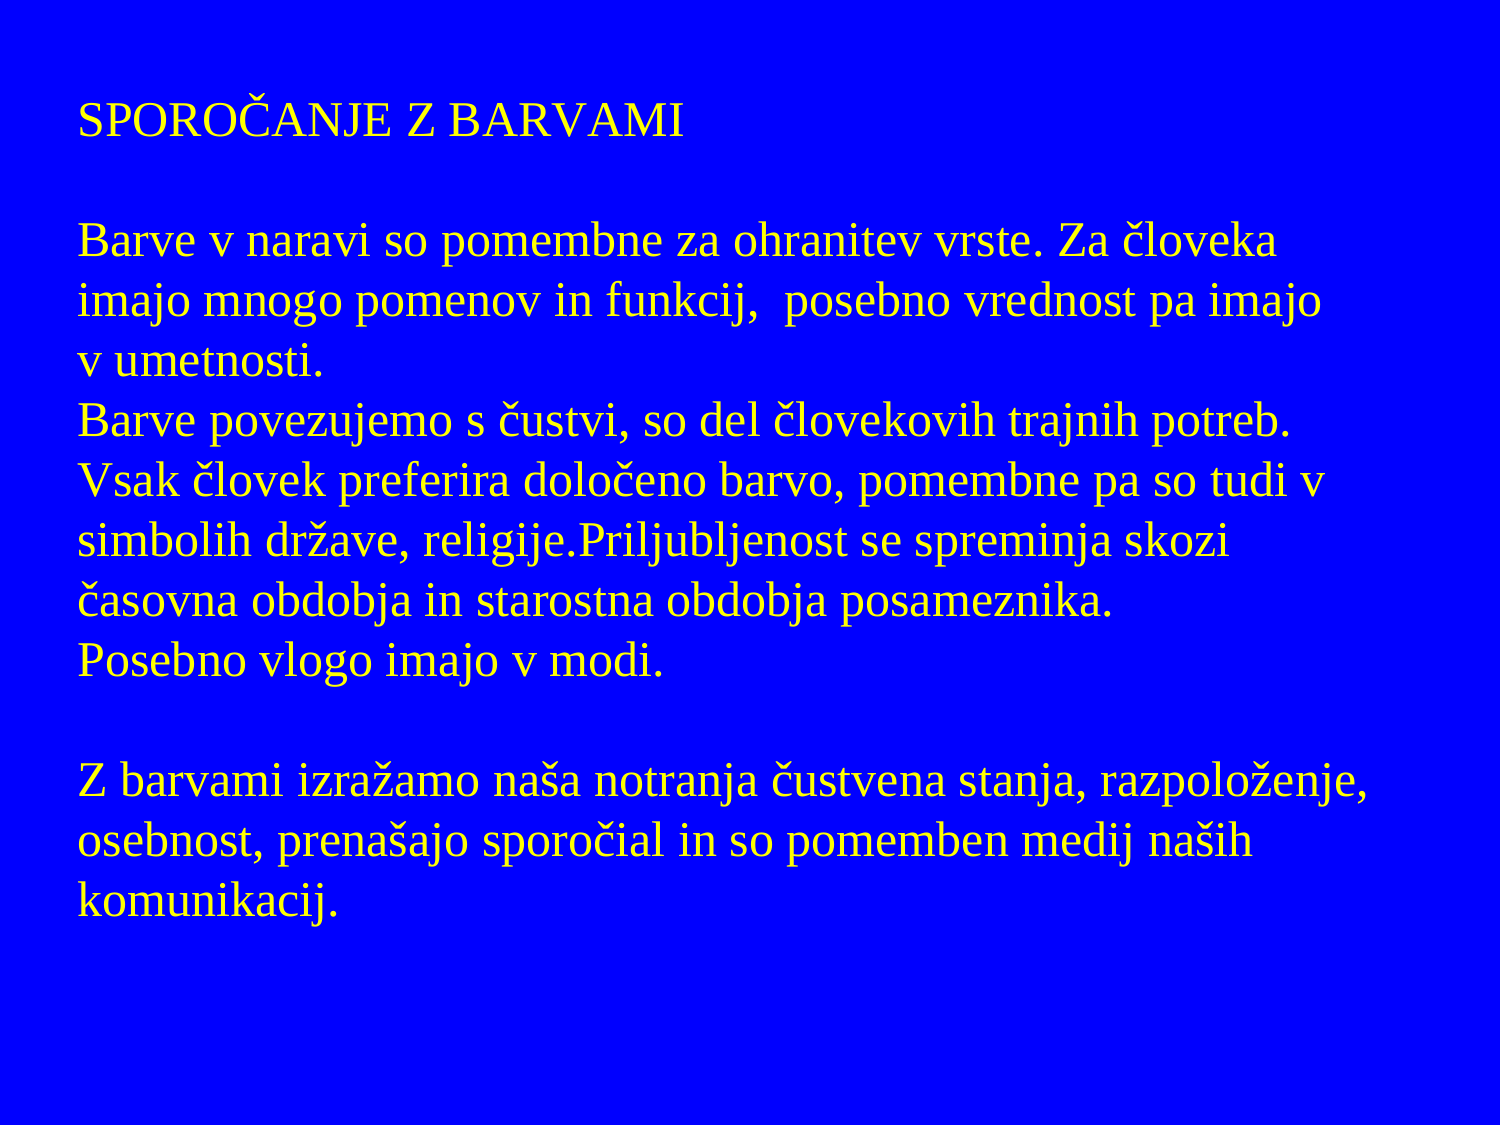

# SPOROČANJE Z BARVAMI   Barve v naravi so pomembne za ohranitev vrste. Za človeka imajo mnogo pomenov in funkcij, posebno vrednost pa imajo v umetnosti. Barve povezujemo s čustvi, so del človekovih trajnih potreb. Vsak človek preferira določeno barvo, pomembne pa so tudi v simbolih države, religije.Priljubljenost se spreminja skozi časovna obdobja in starostna obdobja posameznika. Posebno vlogo imajo v modi. Z barvami izražamo naša notranja čustvena stanja, razpoloženje, osebnost, prenašajo sporočial in so pomemben medij naših komunikacij.